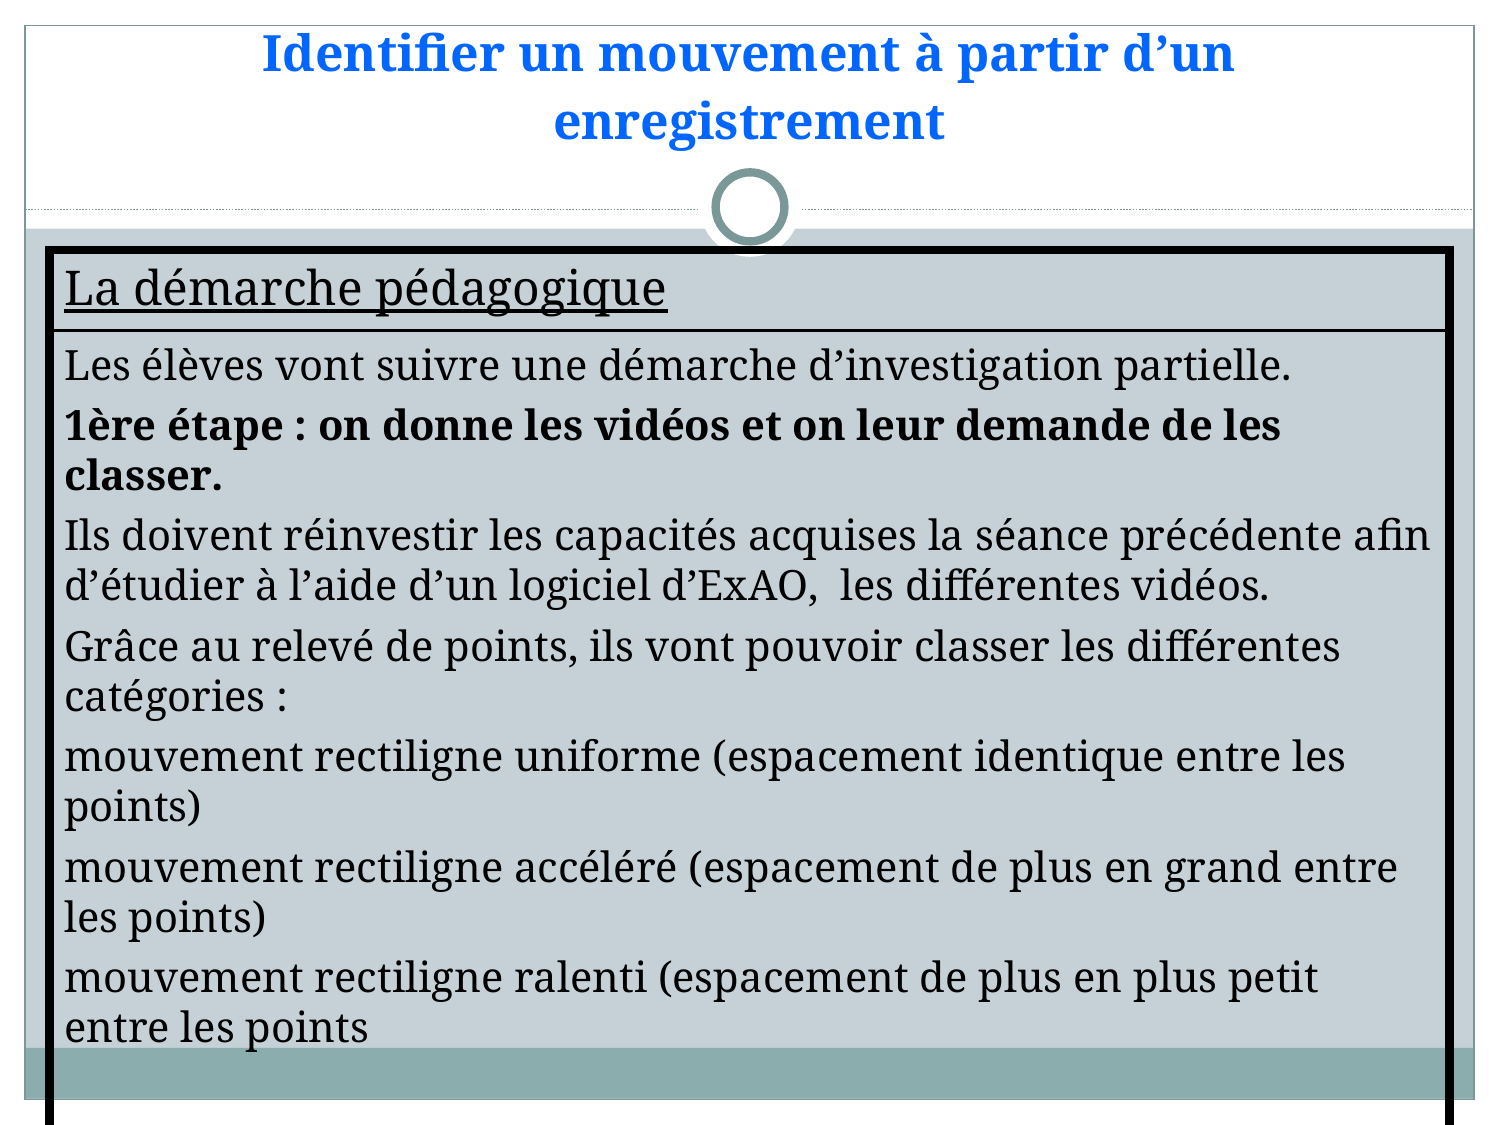

# Identifier un mouvement à partir d’un enregistrement
| La démarche pédagogique |
| --- |
| Les élèves vont suivre une démarche d’investigation partielle. 1ère étape : on donne les vidéos et on leur demande de les classer. Ils doivent réinvestir les capacités acquises la séance précédente afin d’étudier à l’aide d’un logiciel d’ExAO, les différentes vidéos. Grâce au relevé de points, ils vont pouvoir classer les différentes catégories : mouvement rectiligne uniforme (espacement identique entre les points) mouvement rectiligne accéléré (espacement de plus en grand entre les points) mouvement rectiligne ralenti (espacement de plus en plus petit entre les points |